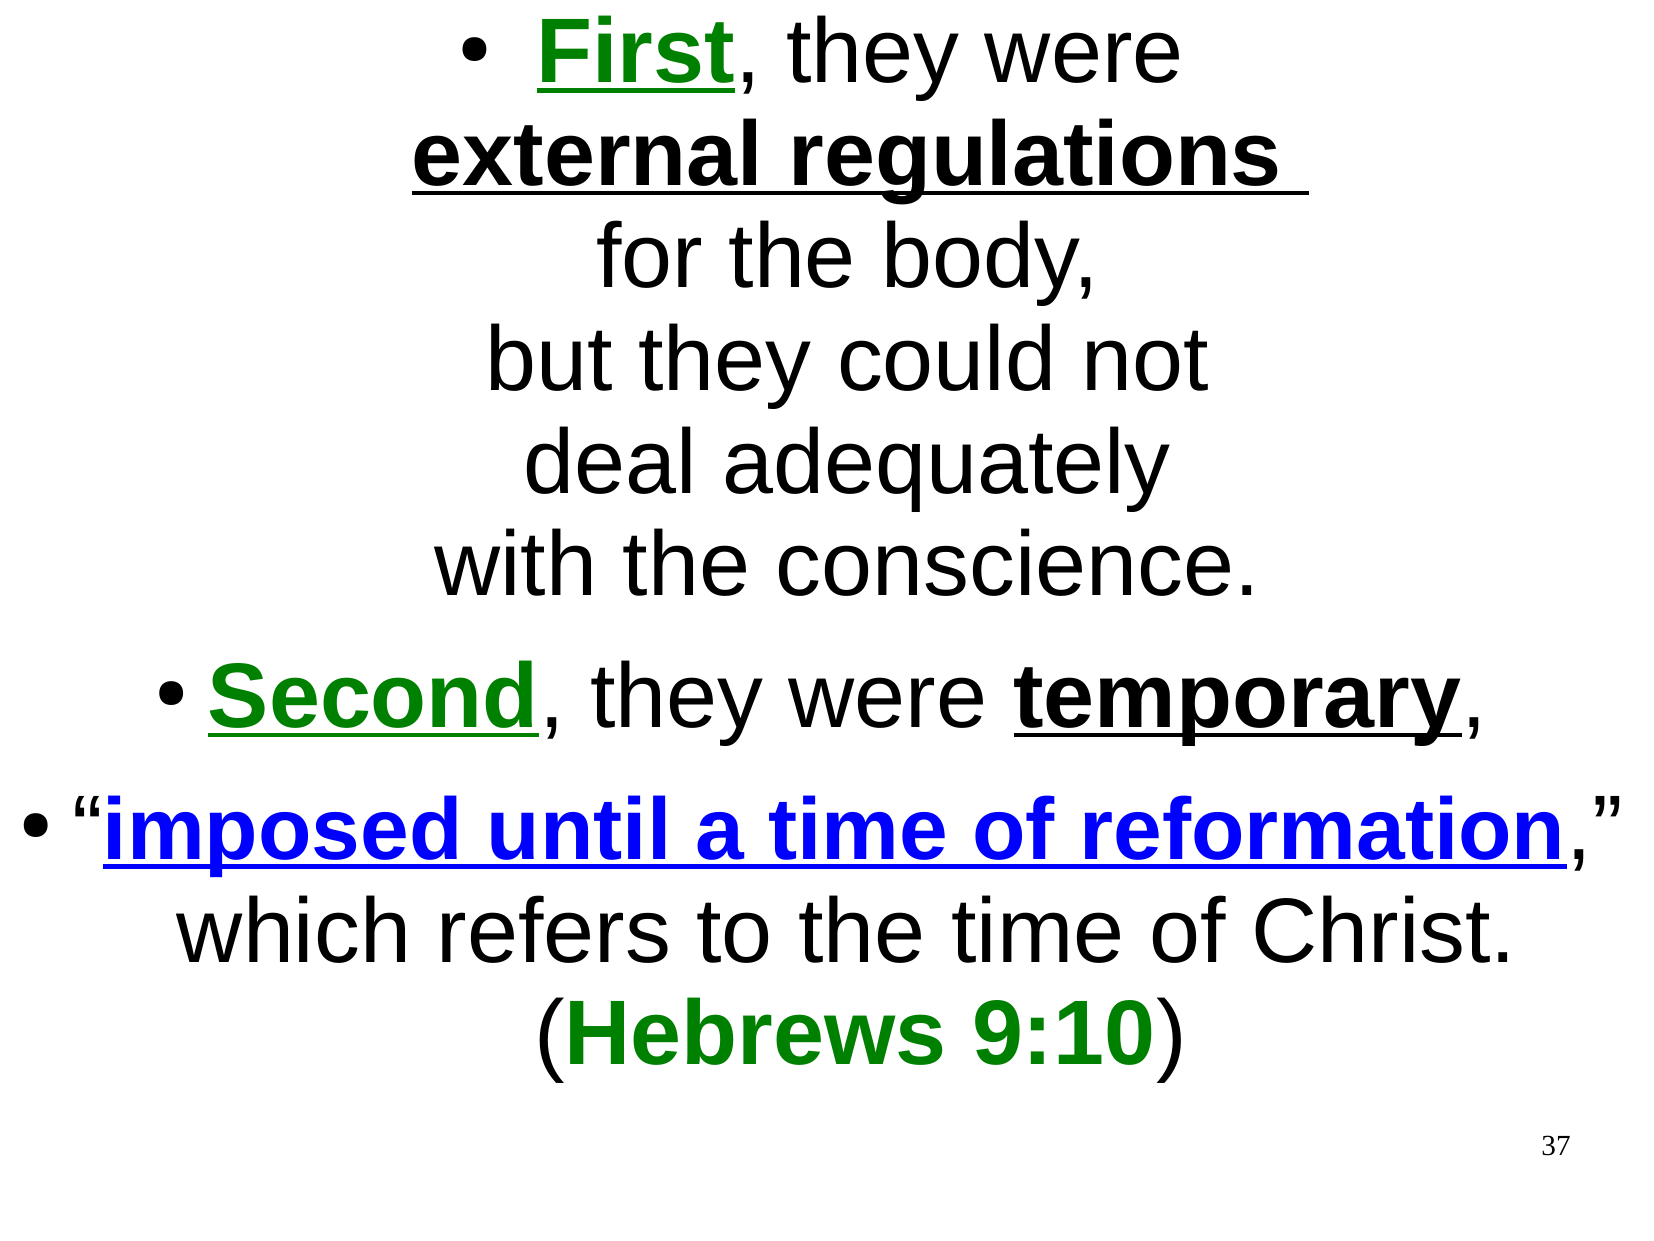

# First, they were external regulations for the body, but they could not deal adequately with the conscience.
Second, they were temporary,
“imposed until a time of reformation,”
which refers to the time of Christ.
(Hebrews 9:10)
37